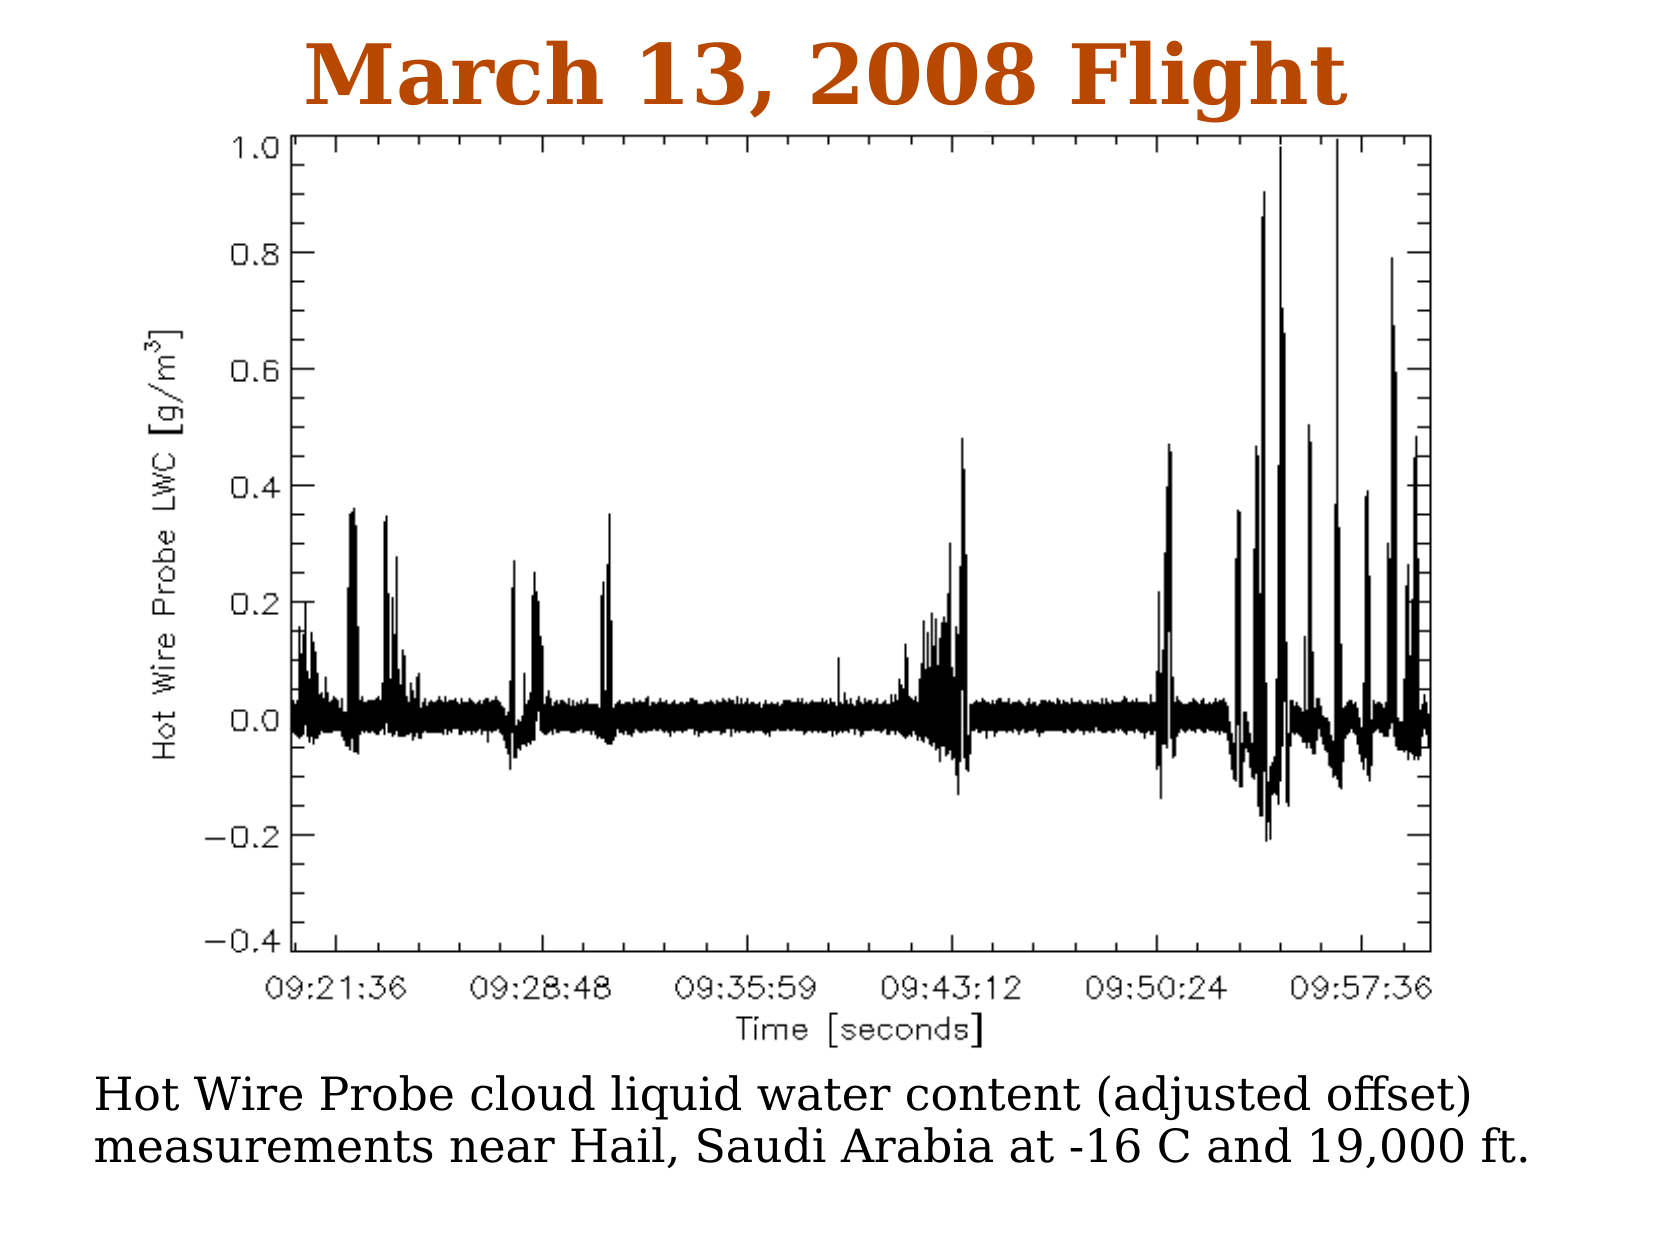

March 13, 2008 Flight
Hot Wire Probe cloud liquid water content (adjusted offset) measurements near Hail, Saudi Arabia at -16 C and 19,000 ft.